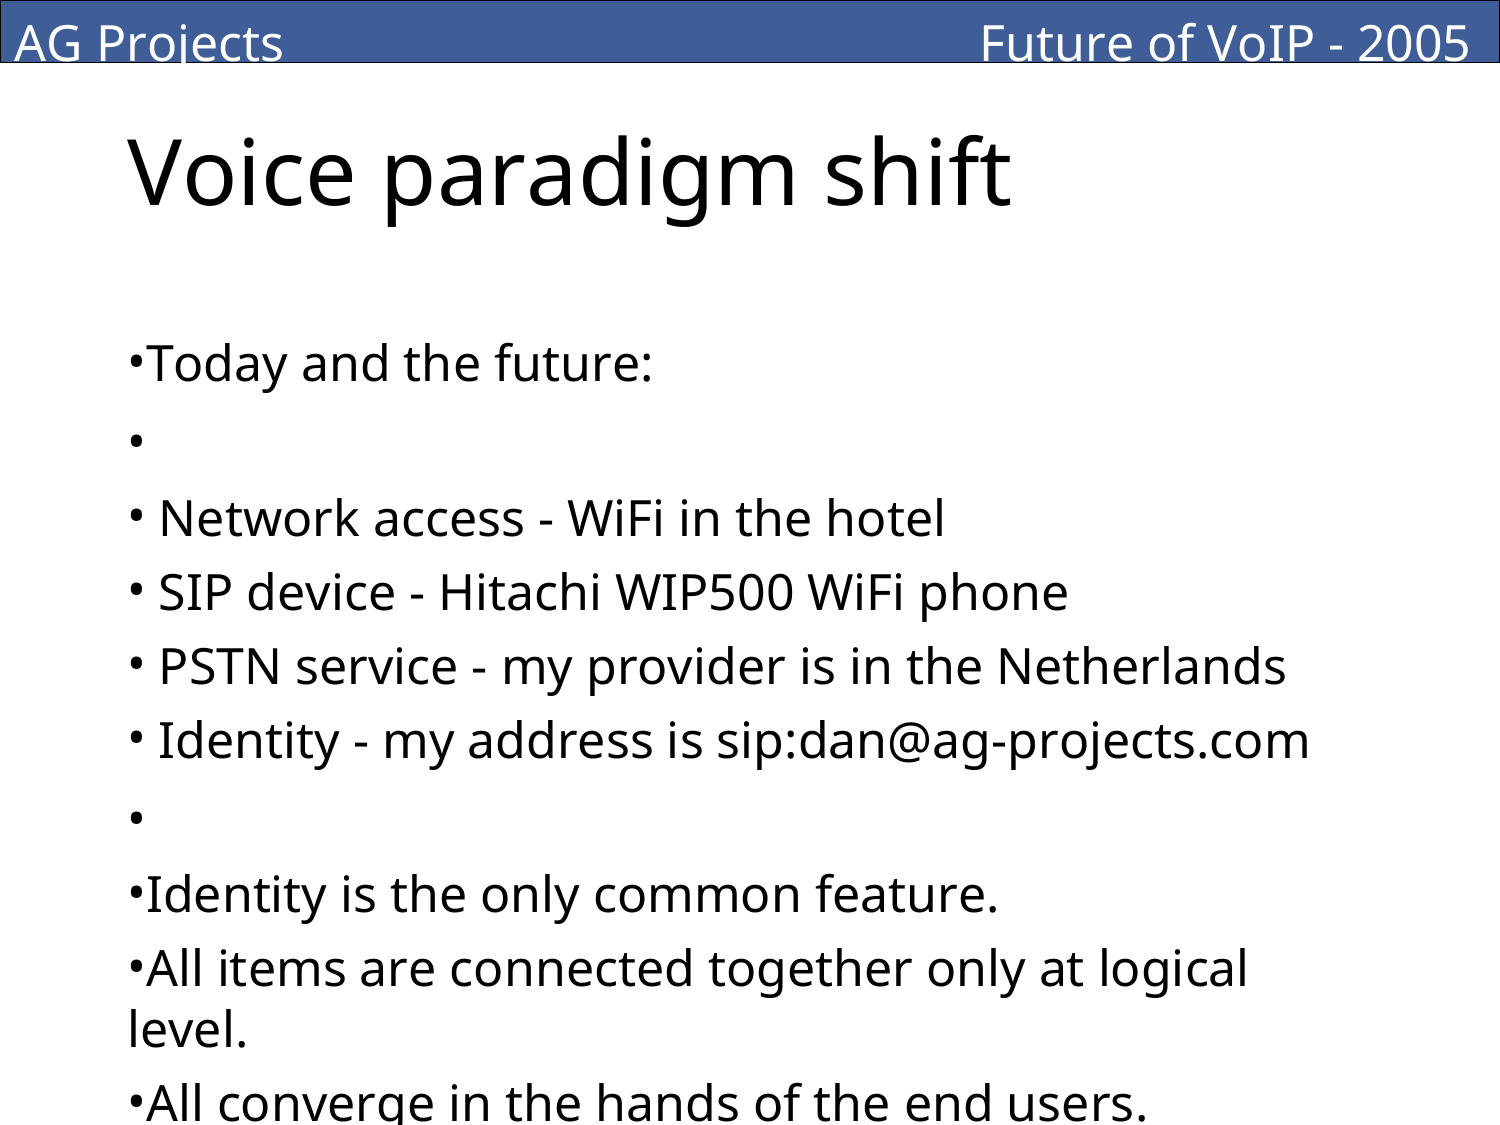

# Voice paradigm shift
Today and the future:
 Network access - WiFi in the hotel
 SIP device - Hitachi WIP500 WiFi phone
 PSTN service - my provider is in the Netherlands
 Identity - my address is sip:dan@ag-projects.com
Identity is the only common feature.
All items are connected together only at logical level.
All converge in the hands of the end users.